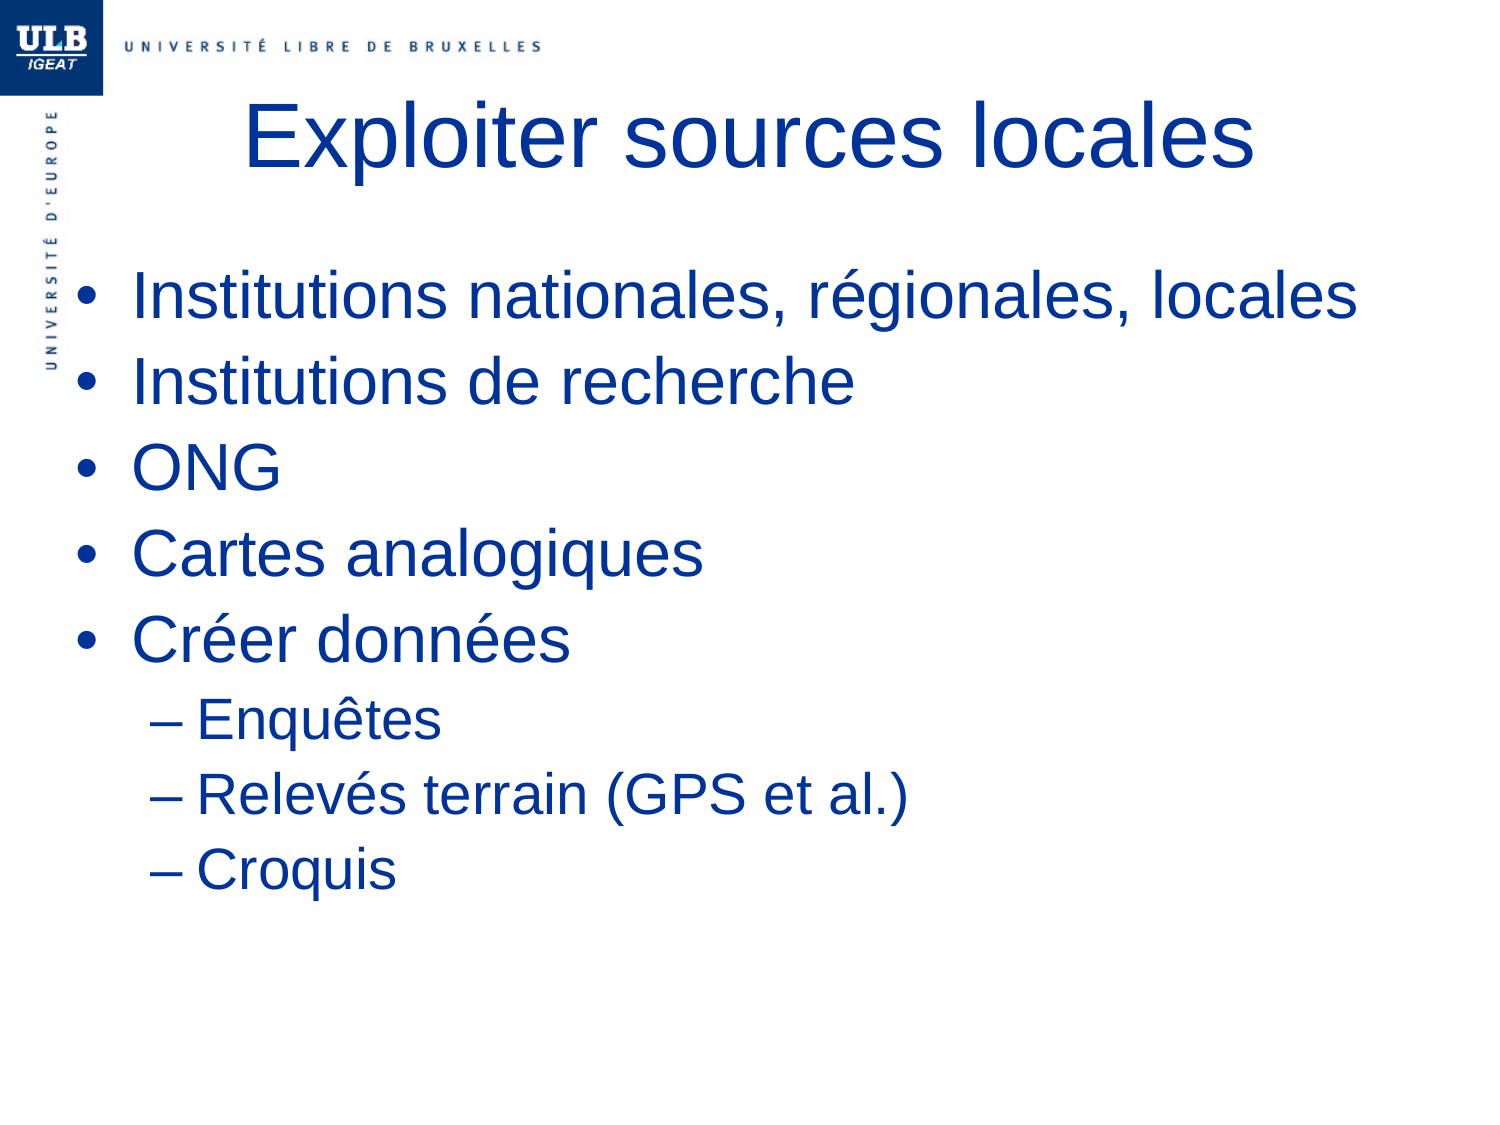

# Exploiter sources locales
Institutions nationales, régionales, locales
Institutions de recherche
ONG
Cartes analogiques
Créer données
Enquêtes
Relevés terrain (GPS et al.)
Croquis